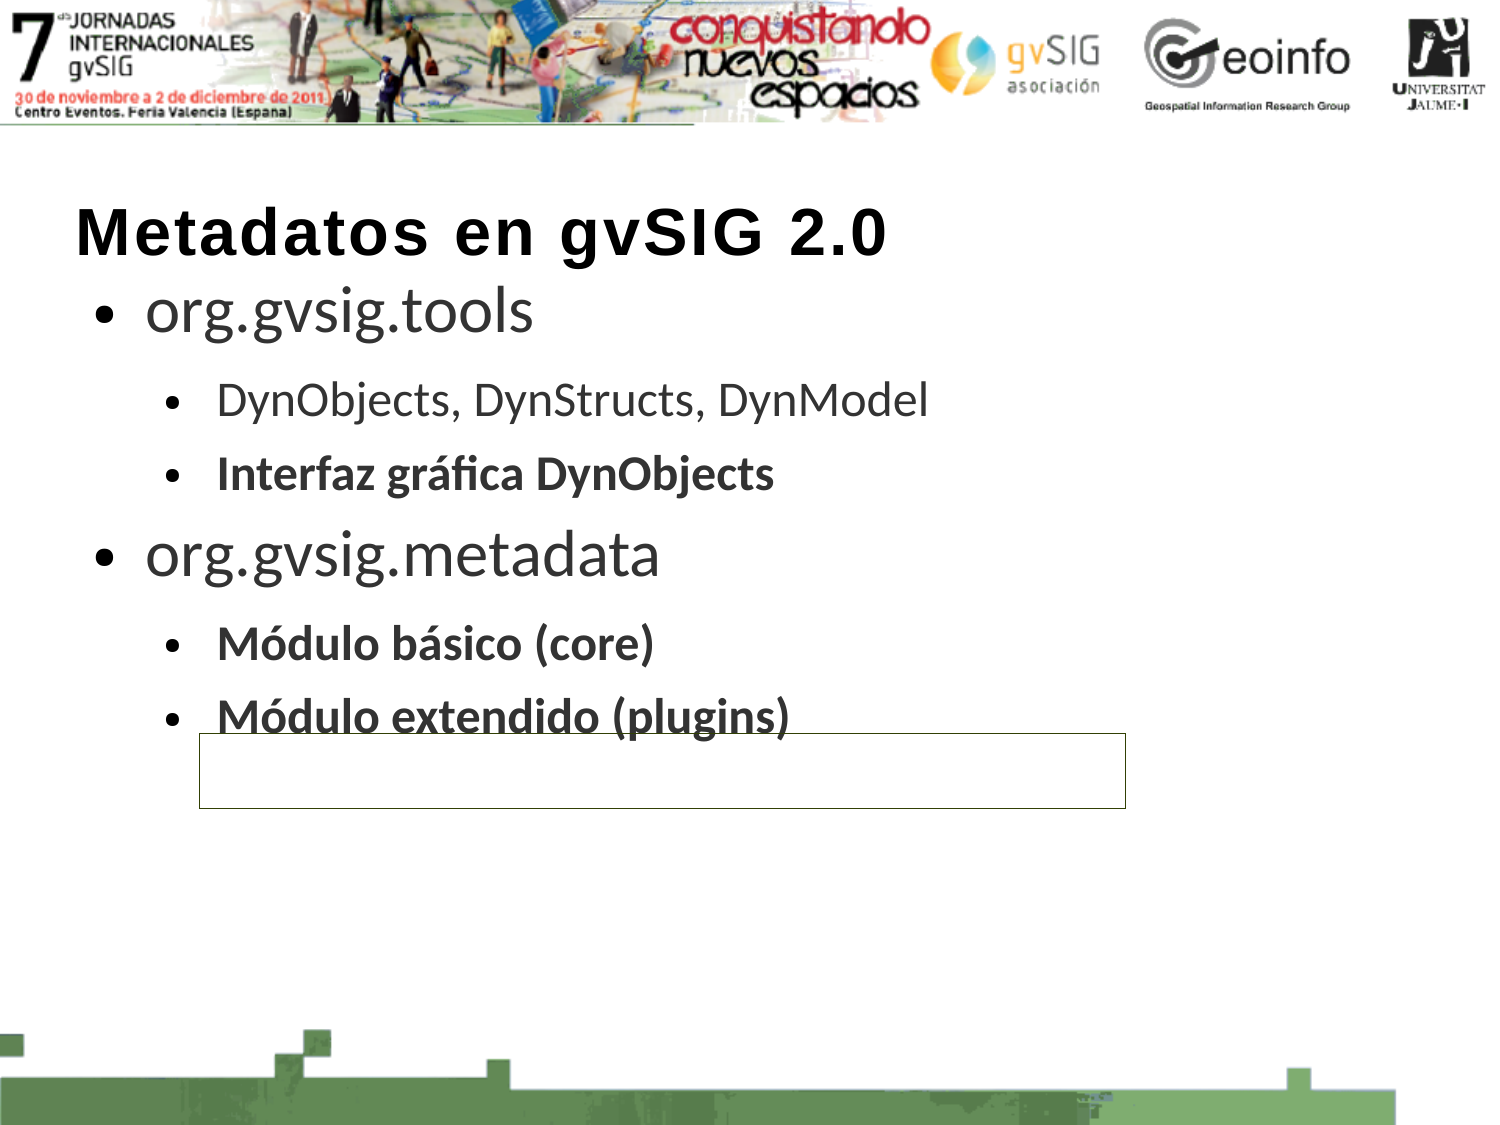

Metadatos en gvSIG 2.0
# org.gvsig.tools
DynObjects, DynStructs, DynModel
Interfaz gráfica DynObjects
org.gvsig.metadata
Módulo básico (core)
Módulo extendido (plugins)